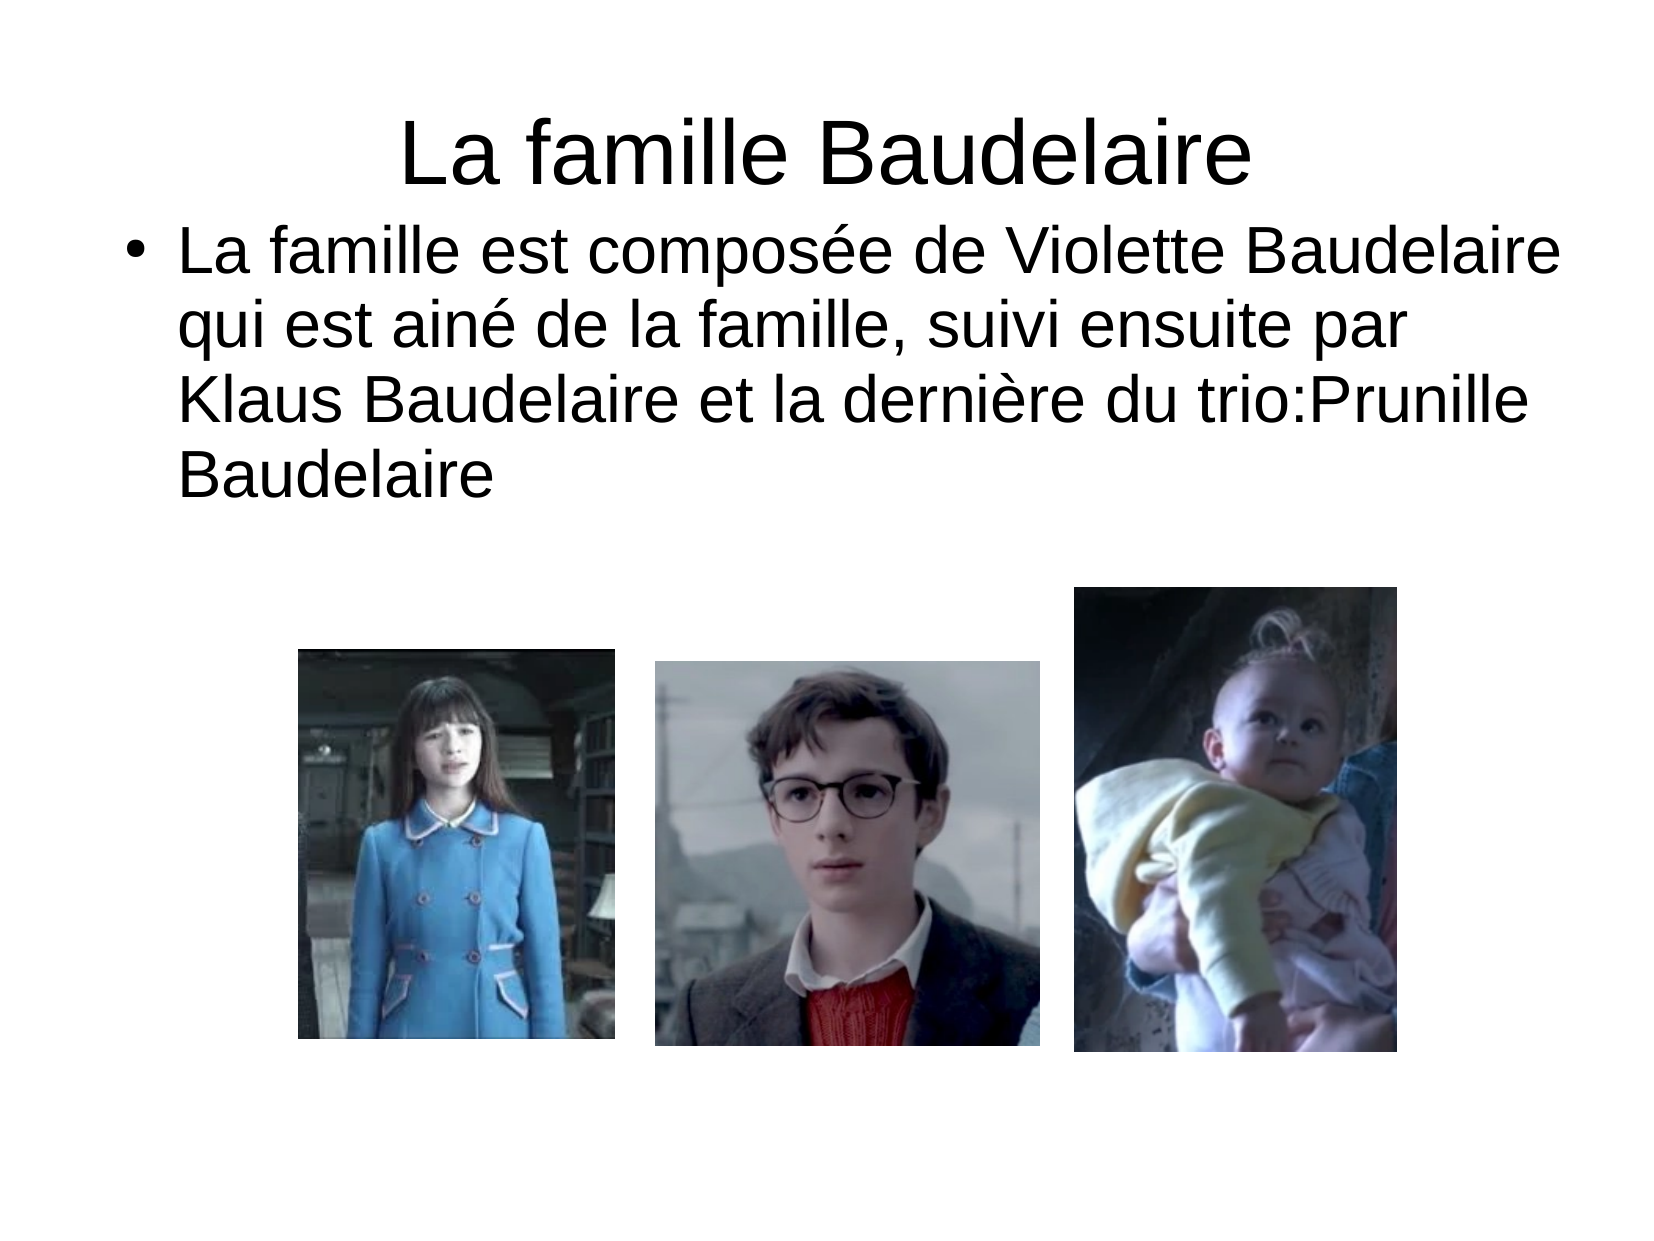

# La famille Baudelaire
La famille est composée de Violette Baudelaire qui est ainé de la famille, suivi ensuite par Klaus Baudelaire et la dernière du trio:Prunille Baudelaire